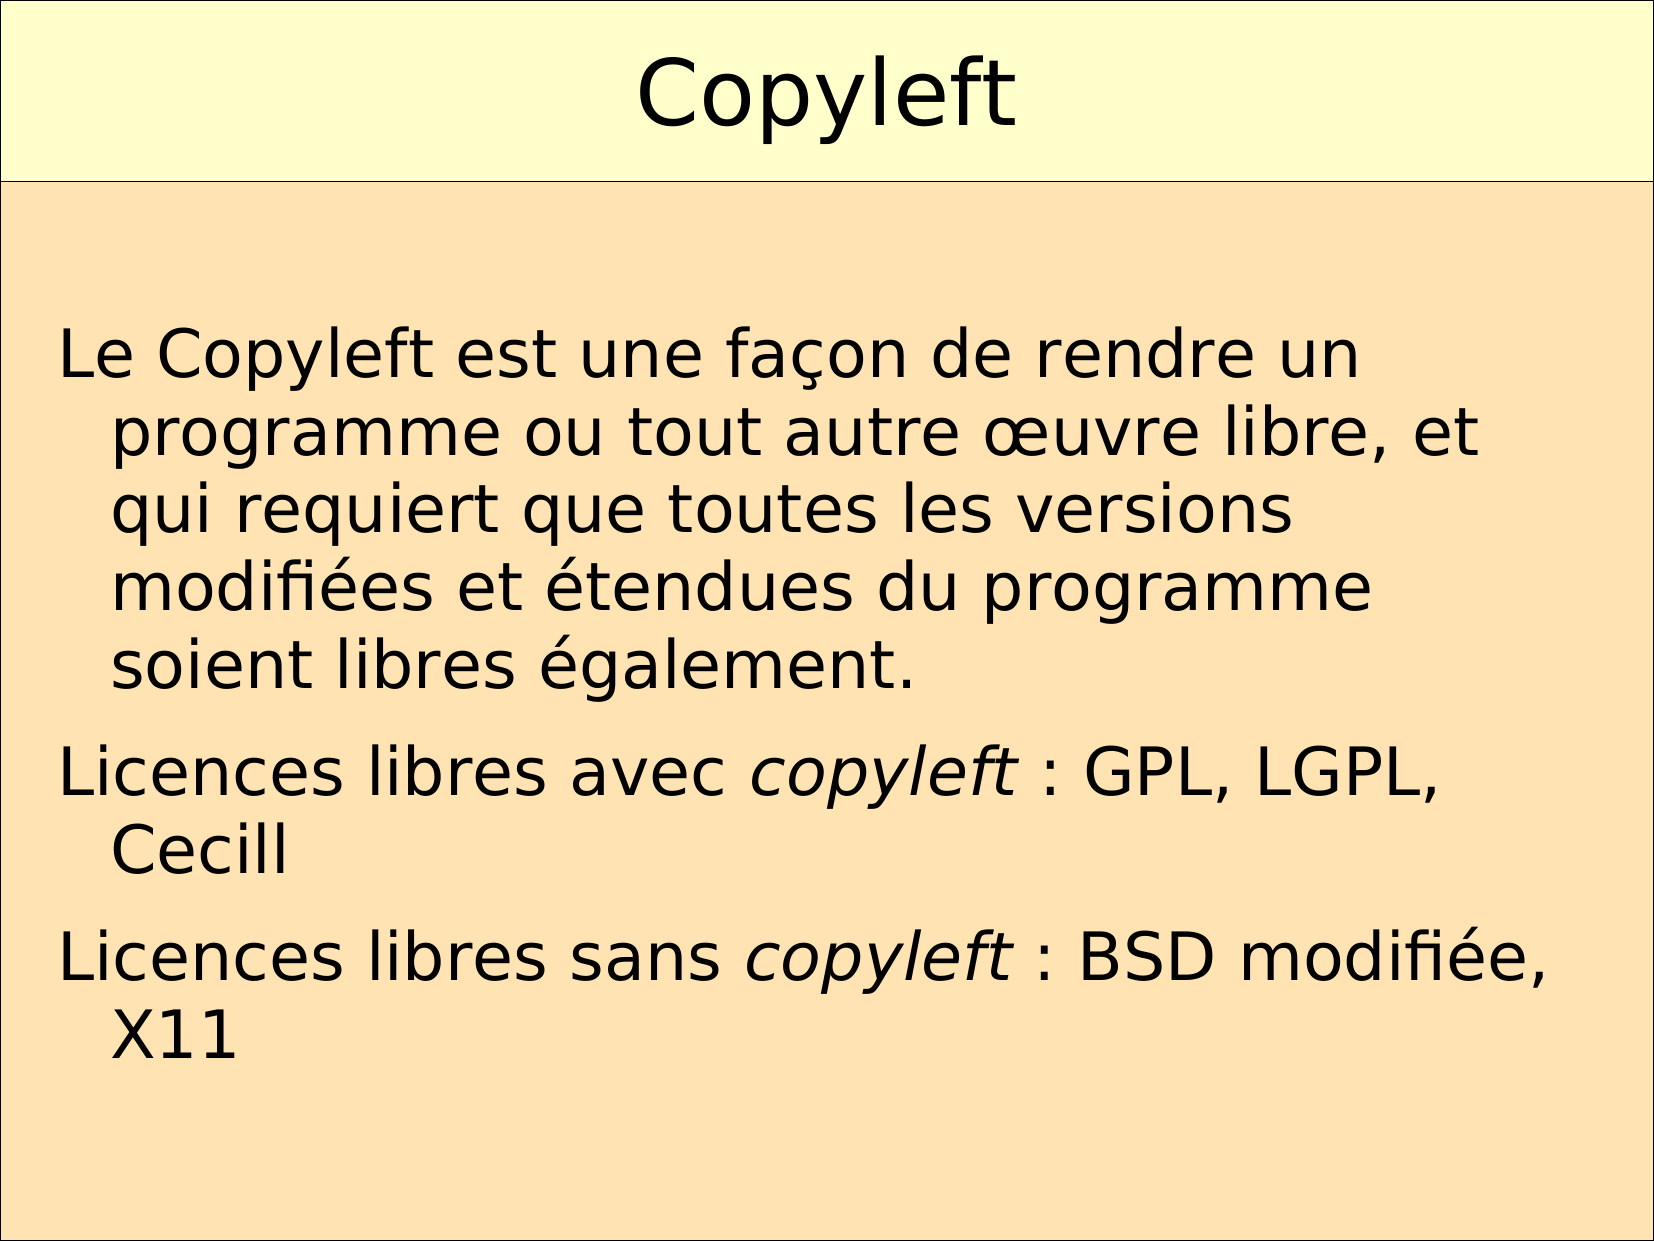

# Copyleft
Le Copyleft est une façon de rendre un programme ou tout autre œuvre libre, et qui requiert que toutes les versions modifiées et étendues du programme soient libres également.
Licences libres avec copyleft : GPL, LGPL, Cecill
Licences libres sans copyleft : BSD modifiée, X11